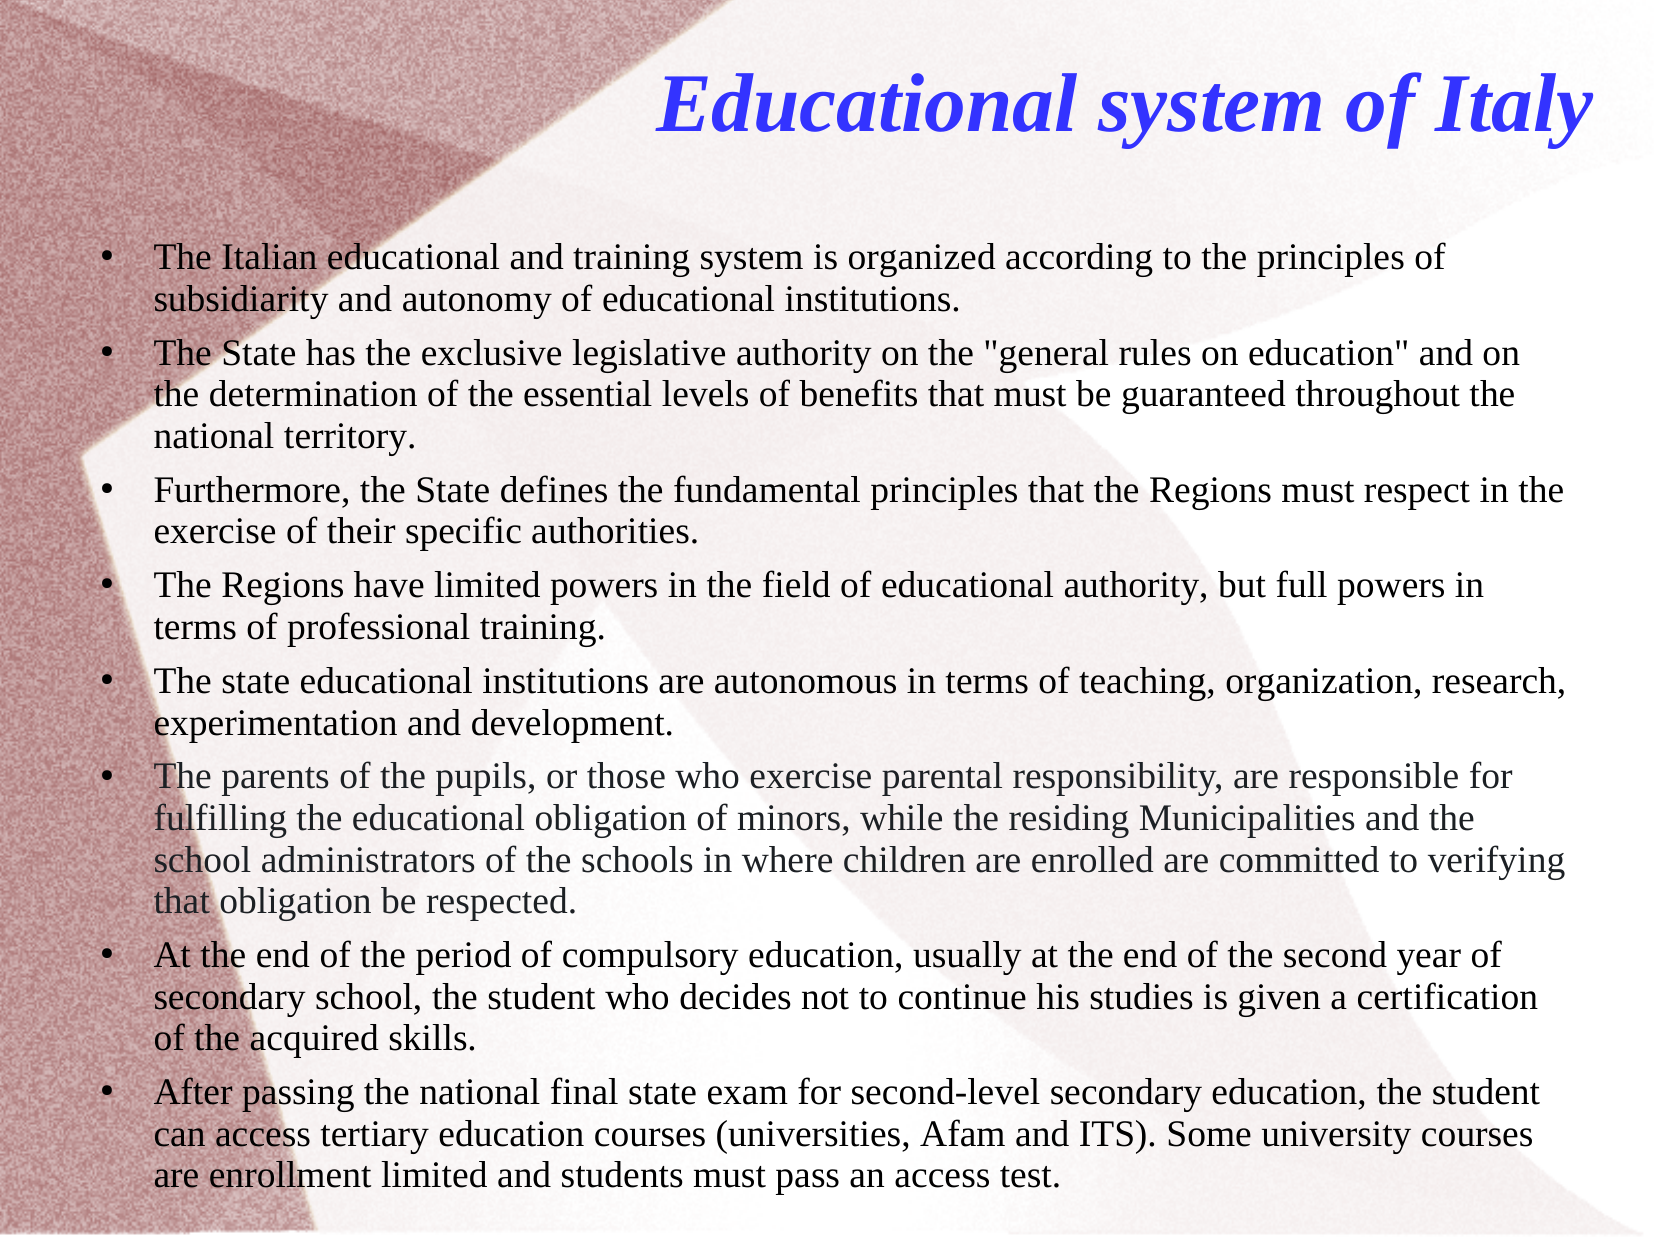

# Educational system of Italy
The Italian educational and training system is organized according to the principles of subsidiarity and autonomy of educational institutions.
The State has the exclusive legislative authority on the "general rules on education" and on the determination of the essential levels of benefits that must be guaranteed throughout the national territory.
Furthermore, the State defines the fundamental principles that the Regions must respect in the exercise of their specific authorities.
The Regions have limited powers in the field of educational authority, but full powers in terms of professional training.
The state educational institutions are autonomous in terms of teaching, organization, research, experimentation and development.
The parents of the pupils, or those who exercise parental responsibility, are responsible for fulfilling the educational obligation of minors, while the residing Municipalities and the school administrators of the schools in where children are enrolled are committed to verifying that obligation be respected.
At the end of the period of compulsory education, usually at the end of the second year of secondary school, the student who decides not to continue his studies is given a certification of the acquired skills.
After passing the national final state exam for second-level secondary education, the student can access tertiary education courses (universities, Afam and ITS). Some university courses are enrollment limited and students must pass an access test.